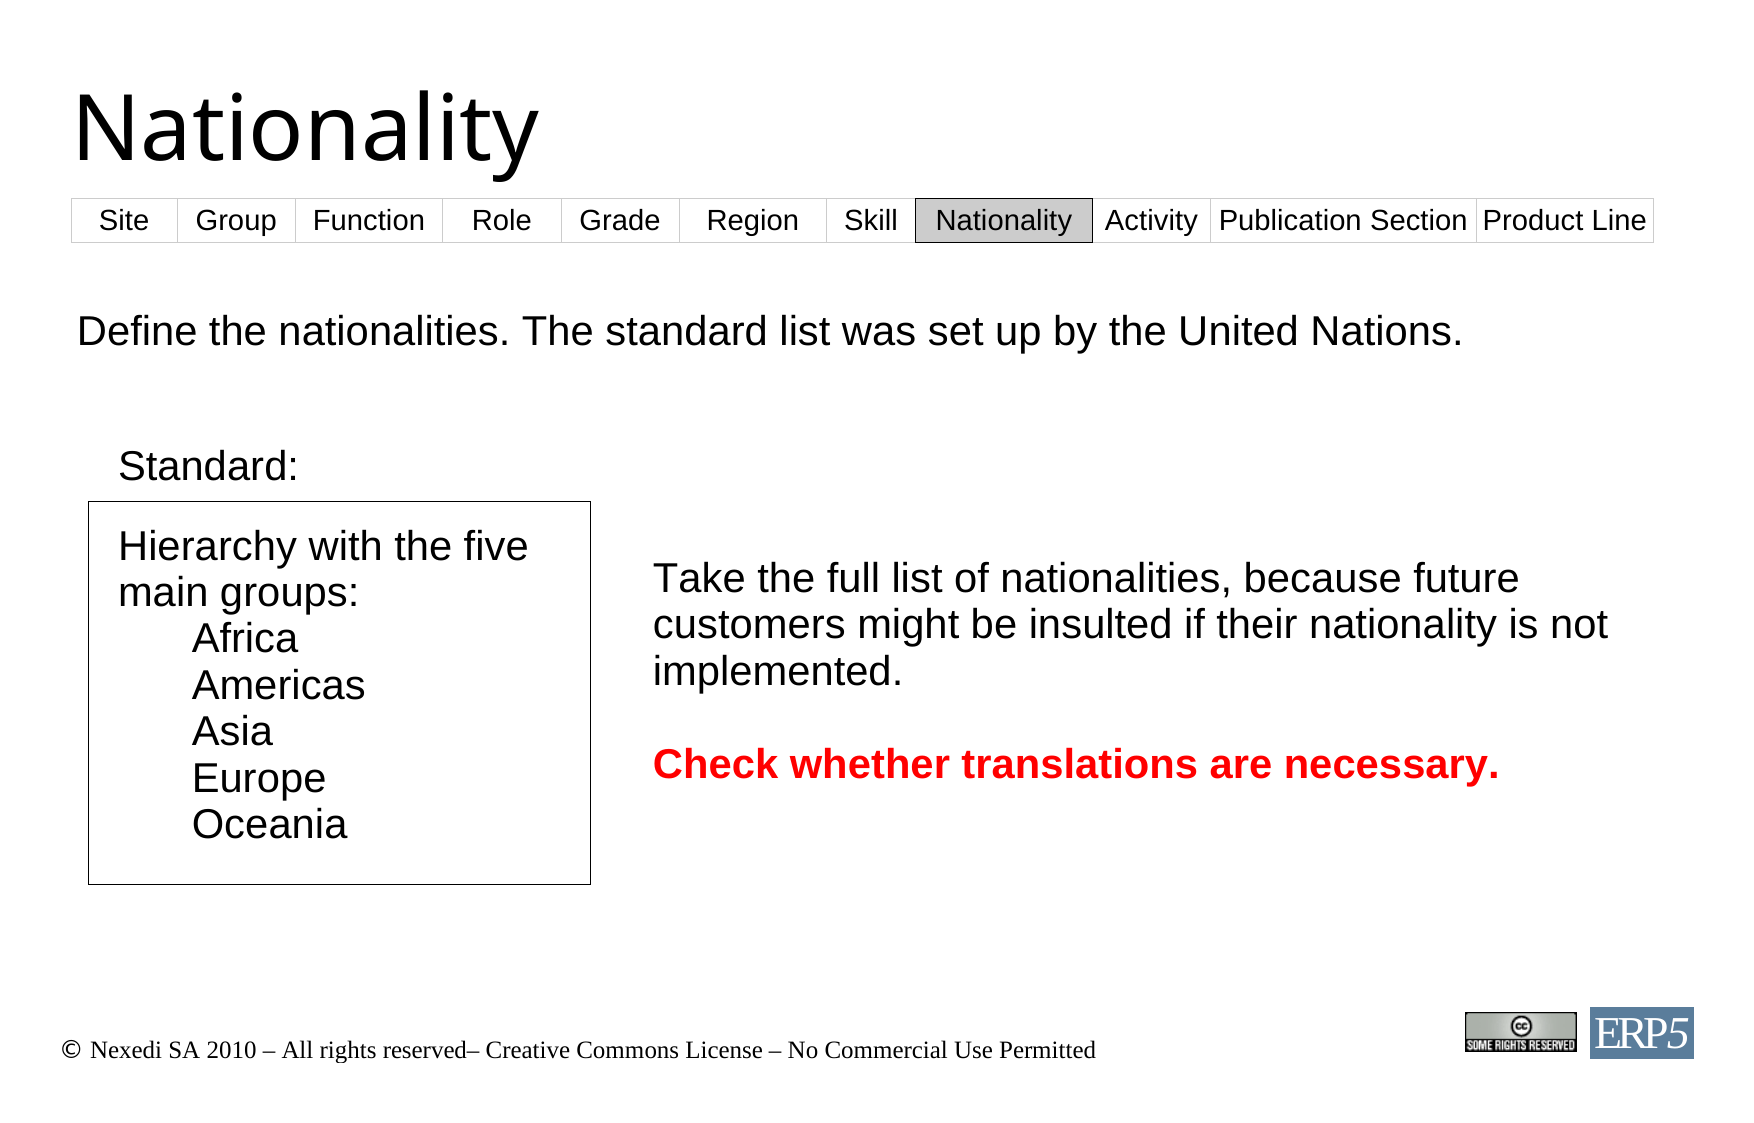

# Nationality
Site
Group
Function
Role
Grade
Region
Skill
Nationality
Activity
Publication Section
Product Line
Define the nationalities. The standard list was set up by the United Nations.
Standard:
Take the full list of nationalities, because future customers might be insulted if their nationality is not implemented.
Check whether translations are necessary.
Hierarchy with the five main groups:
	Africa
	Americas
	Asia
	Europe
	Oceania